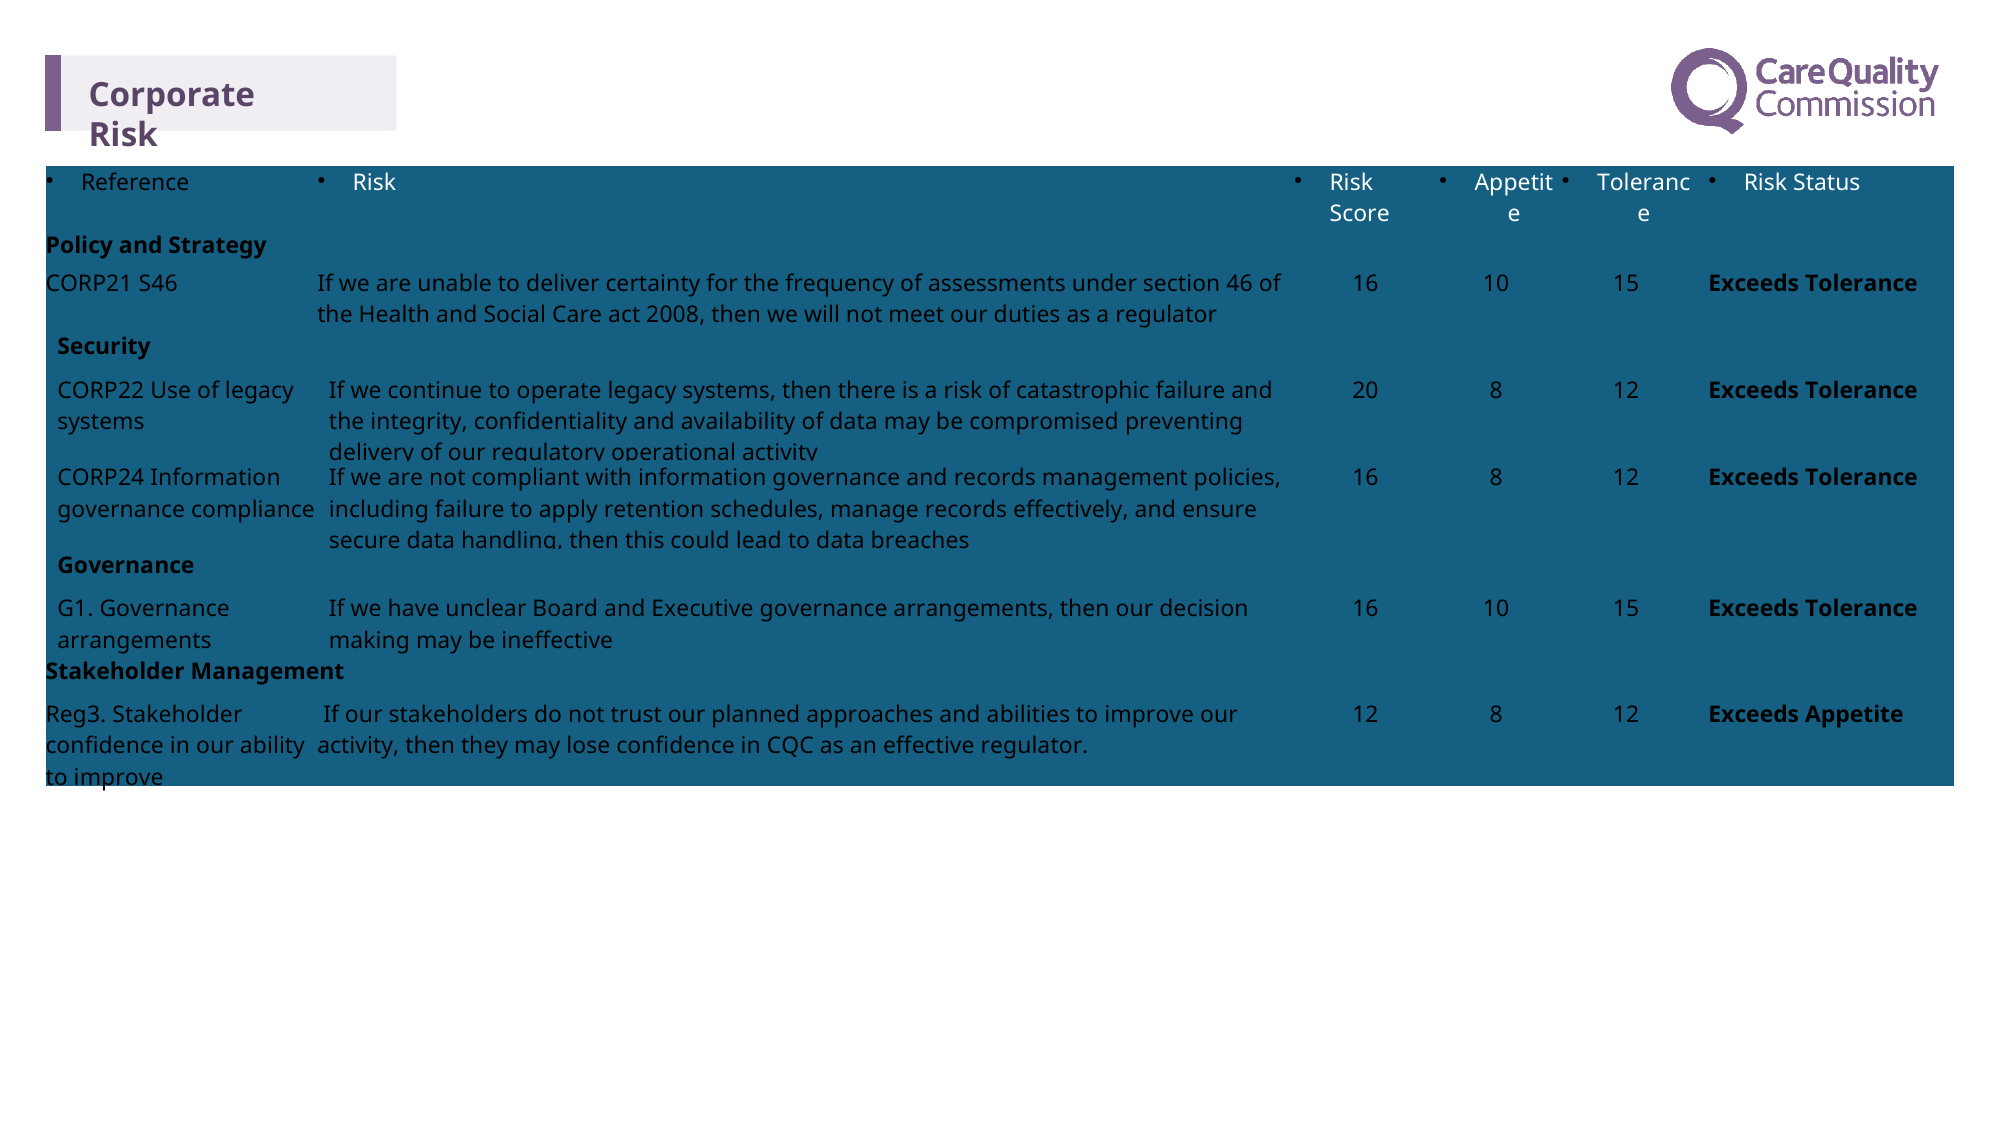

# Corporate Risk
| Reference | Risk | Risk Score | Appetite | Tolerance | Risk Status |
| --- | --- | --- | --- | --- | --- |
| Policy and Strategy | | | | | |
| CORP21 S46 | If we are unable to deliver certainty for the frequency of assessments under section 46 of the Health and Social Care act 2008, then we will not meet our duties as a regulator | 16 | 10 | 15 | Exceeds Tolerance |
| Security | | | | | |
| CORP22 Use of legacy systems | If we continue to operate legacy systems, then there is a risk of catastrophic failure and the integrity, confidentiality and availability of data may be compromised preventing delivery of our regulatory operational activity | 20 | 8 | 12 | Exceeds Tolerance |
| CORP24 Information governance compliance | If we are not compliant with information governance and records management policies, including failure to apply retention schedules, manage records effectively, and ensure secure data handling, then this could lead to data breaches | 16 | 8 | 12 | Exceeds Tolerance |
| Governance | | | | | |
| G1. Governance arrangements | If we have unclear Board and Executive governance arrangements, then our decision making may be ineffective | 16 | 10 | 15 | Exceeds Tolerance |
| Stakeholder Management | | | | | |
| Reg3. Stakeholder confidence in our ability to improve | If our stakeholders do not trust our planned approaches and abilities to improve our activity, then they may lose confidence in CQC as an effective regulator. | 12 | 8 | 12 | Exceeds Appetite |